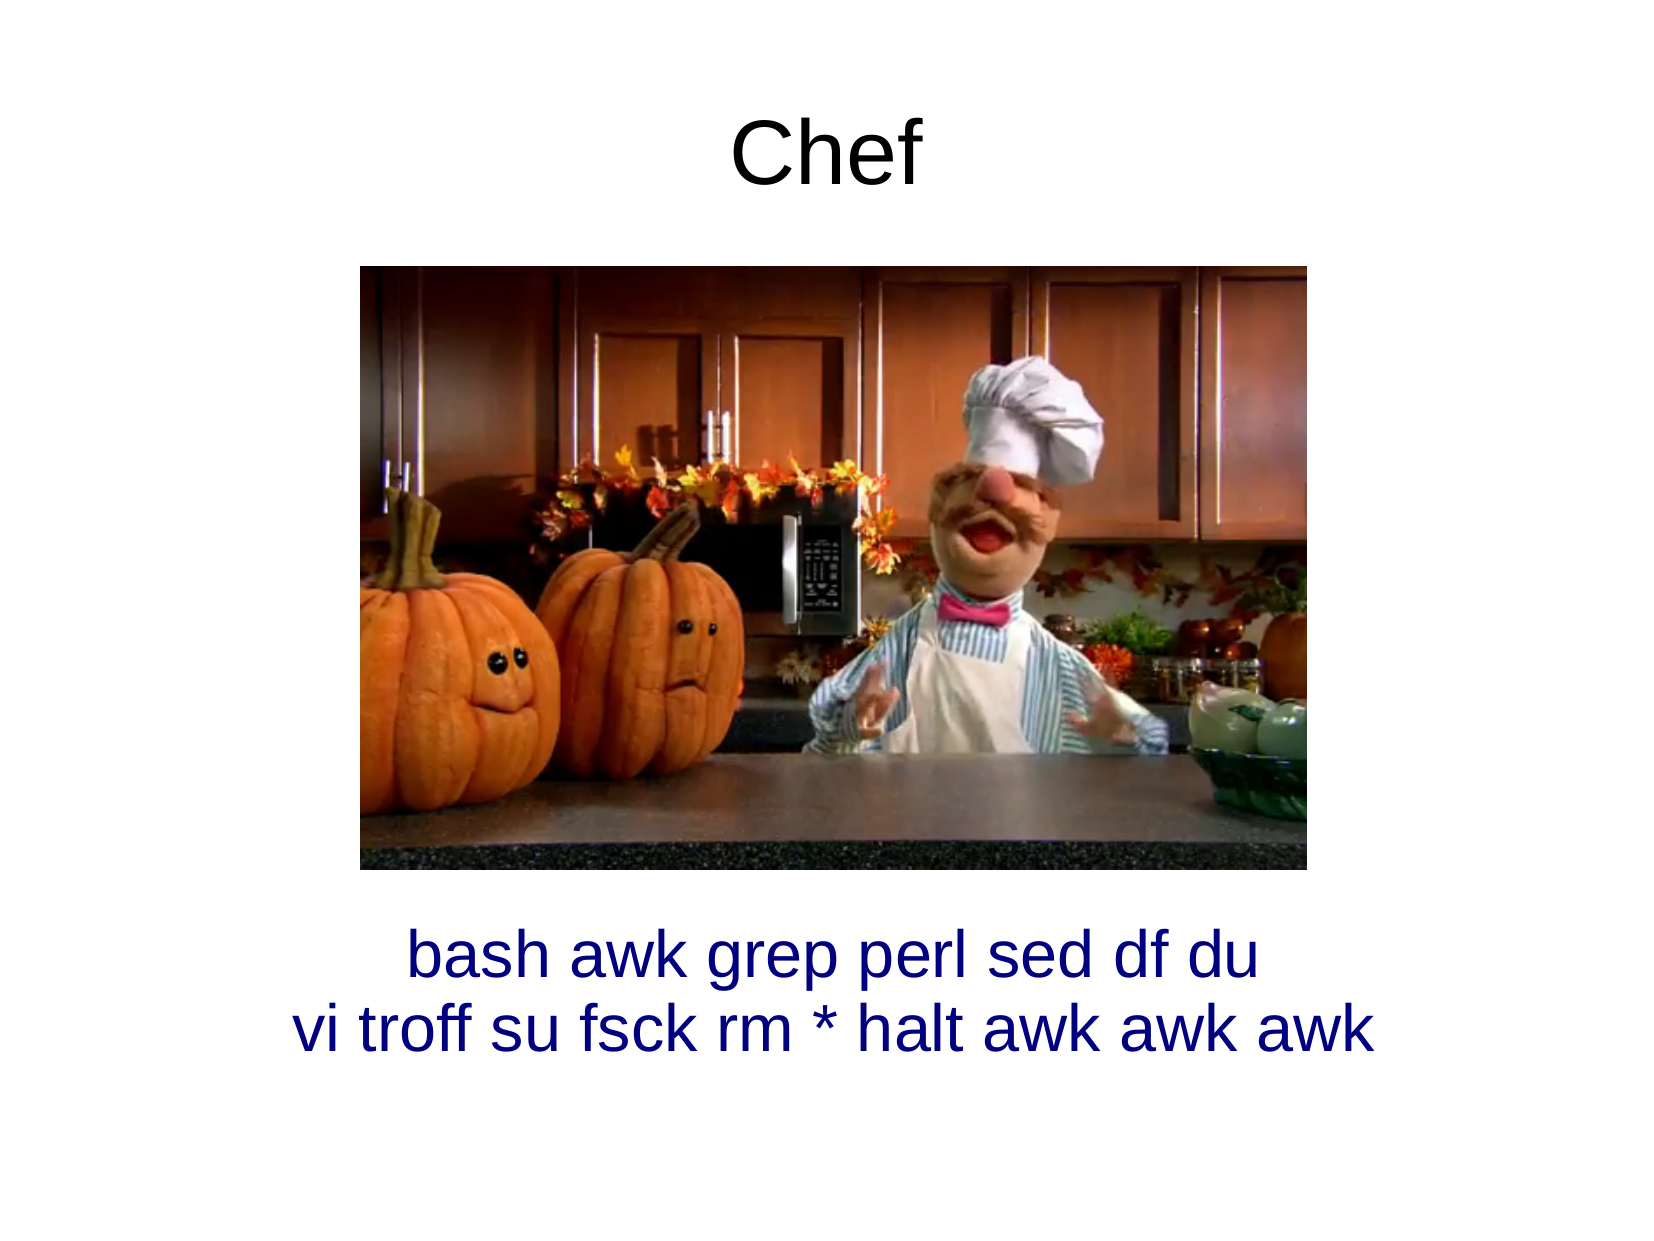

# Chef
bash awk grep perl sed df du
vi troff su fsck rm * halt awk awk awk